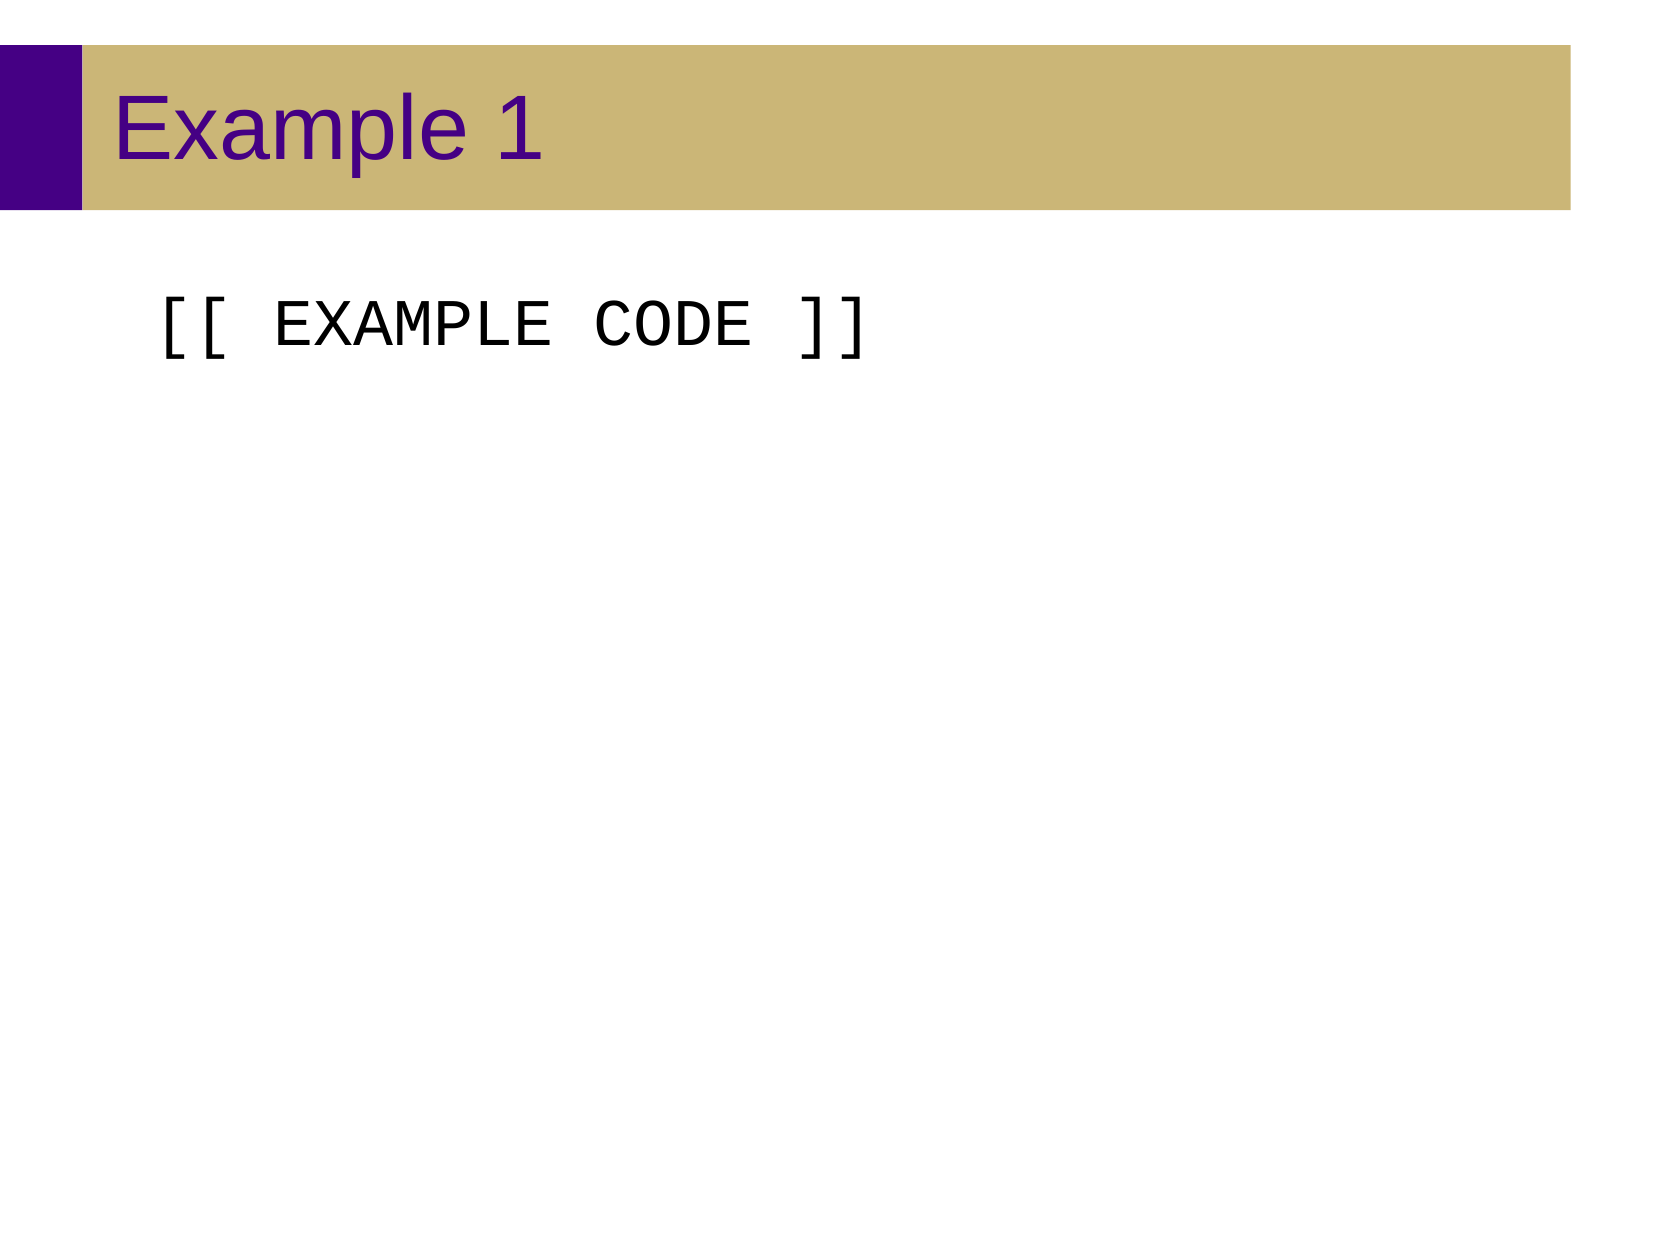

# Example 1
[[ EXAMPLE CODE ]]